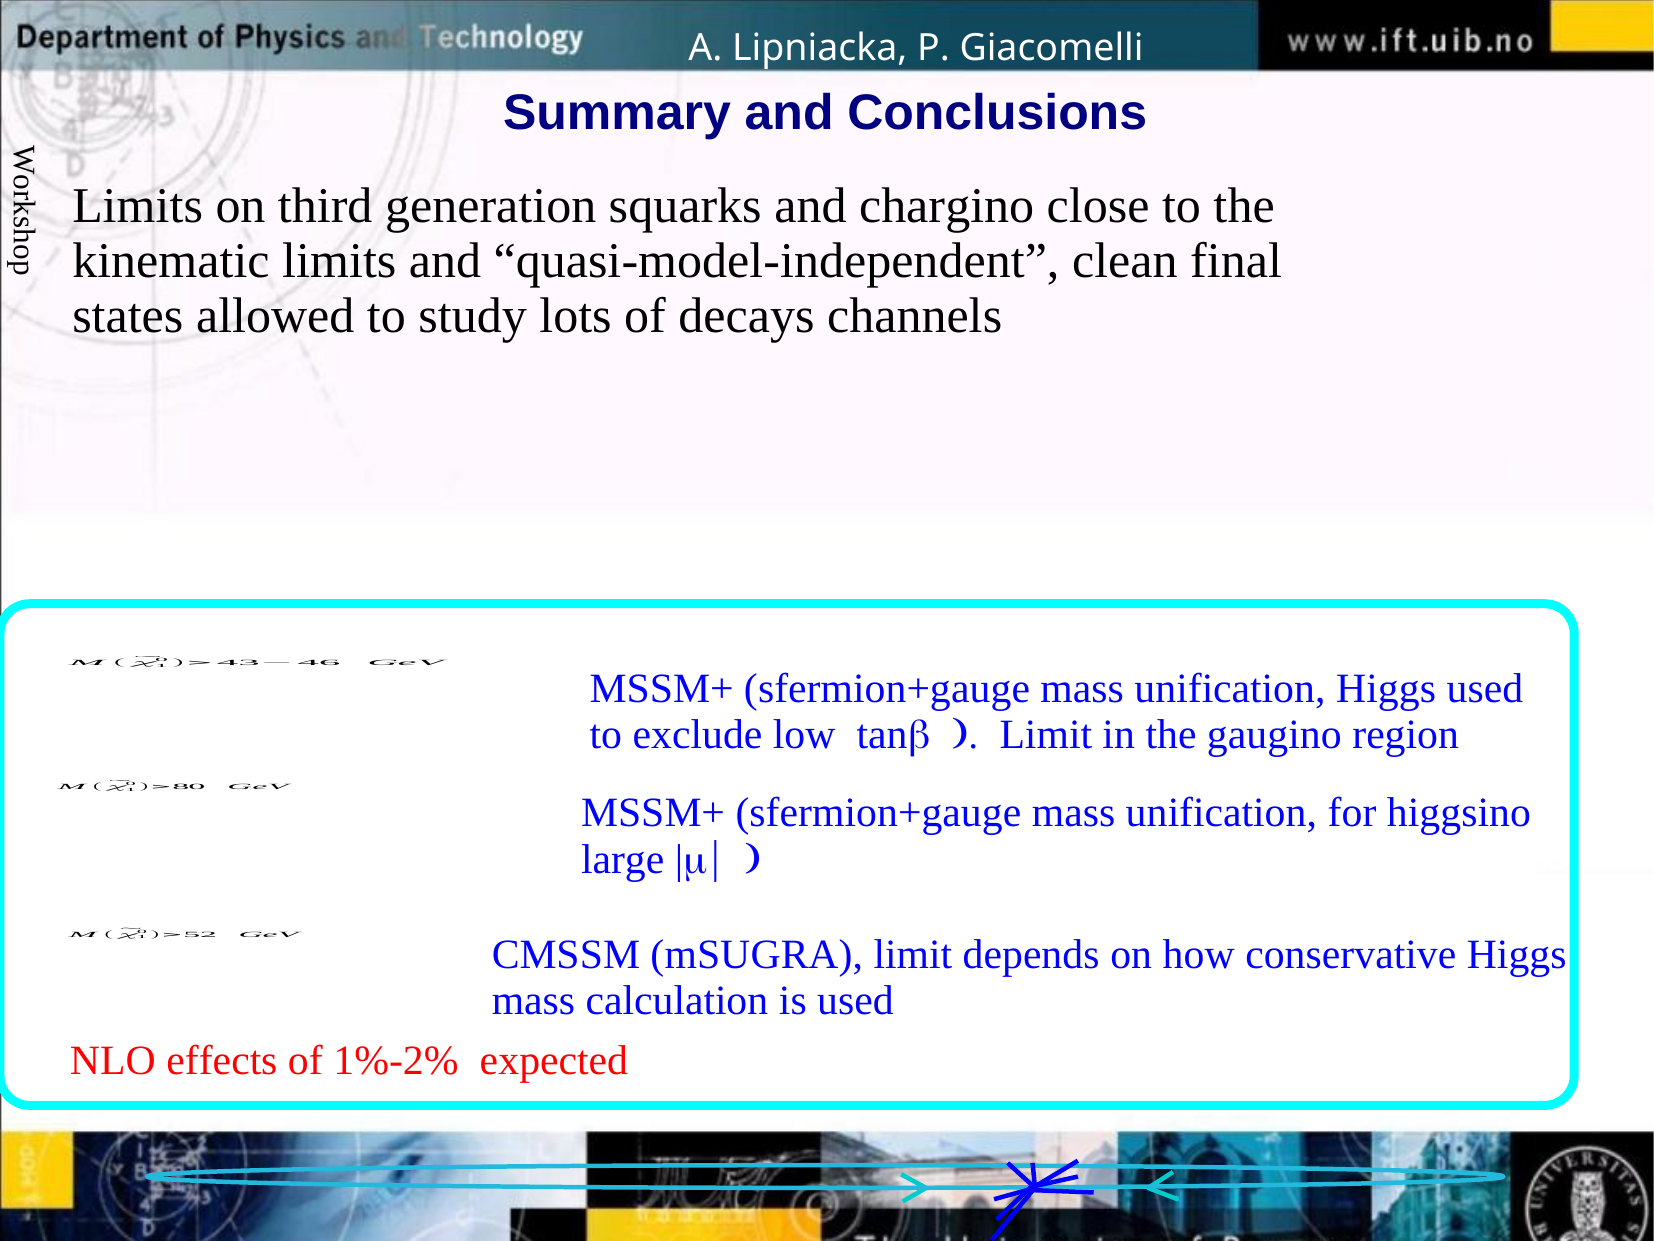

# Summary and Conclusions
Limits on third generation squarks and chargino close to the
kinematic limits and “quasi-model-independent”, clean final states allowed to study lots of decays channels
MSSM+ (sfermion+gauge mass unification, Higgs used
to exclude low tanLimit in the gaugino region
MSSM+ (sfermion+gauge mass unification, for higgsino
large ||
CMSSM (mSUGRA), limit depends on how conservative Higgs
mass calculation is used
NLO effects of 1%-2% expected